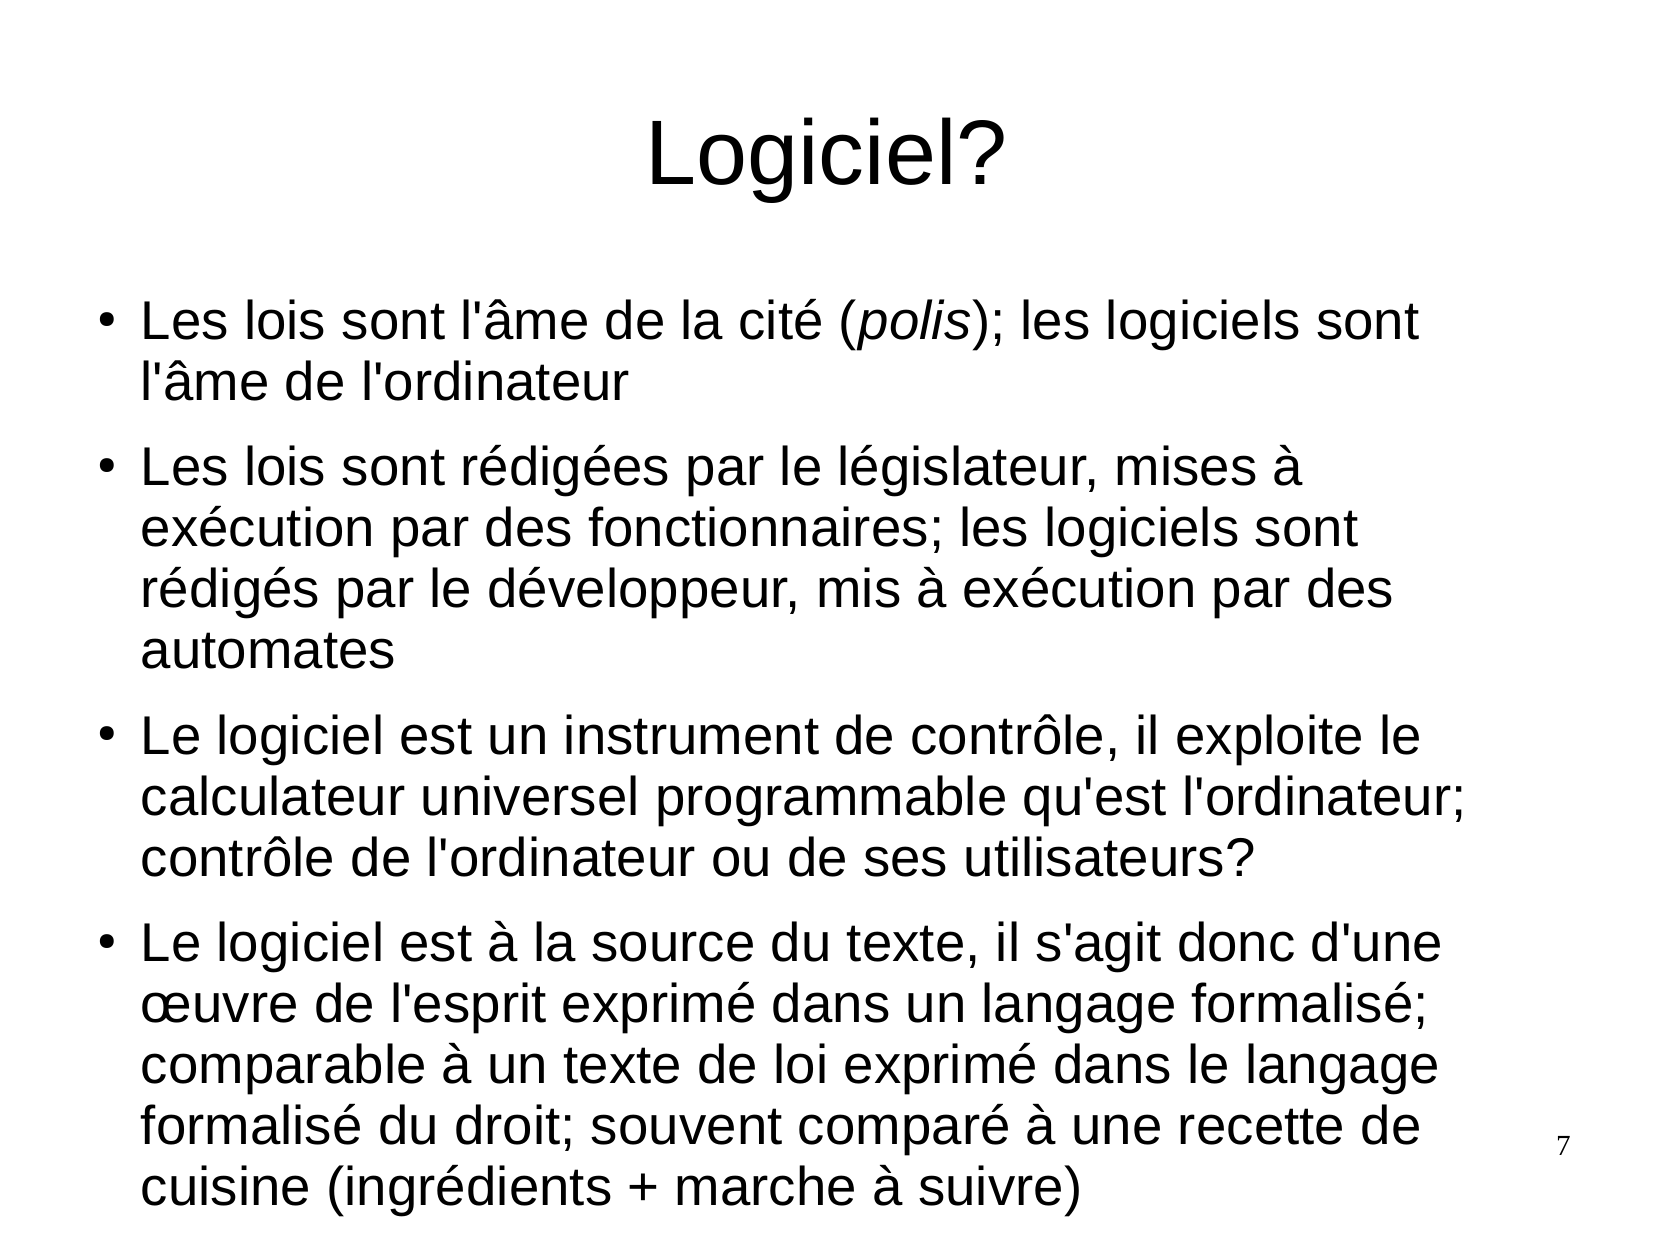

# Logiciel?
Les lois sont l'âme de la cité (polis); les logiciels sont l'âme de l'ordinateur
Les lois sont rédigées par le législateur, mises à exécution par des fonctionnaires; les logiciels sont rédigés par le développeur, mis à exécution par des automates
Le logiciel est un instrument de contrôle, il exploite le calculateur universel programmable qu'est l'ordinateur; contrôle de l'ordinateur ou de ses utilisateurs?
Le logiciel est à la source du texte, il s'agit donc d'une œuvre de l'esprit exprimé dans un langage formalisé; comparable à un texte de loi exprimé dans le langage formalisé du droit; souvent comparé à une recette de cuisine (ingrédients + marche à suivre)
7